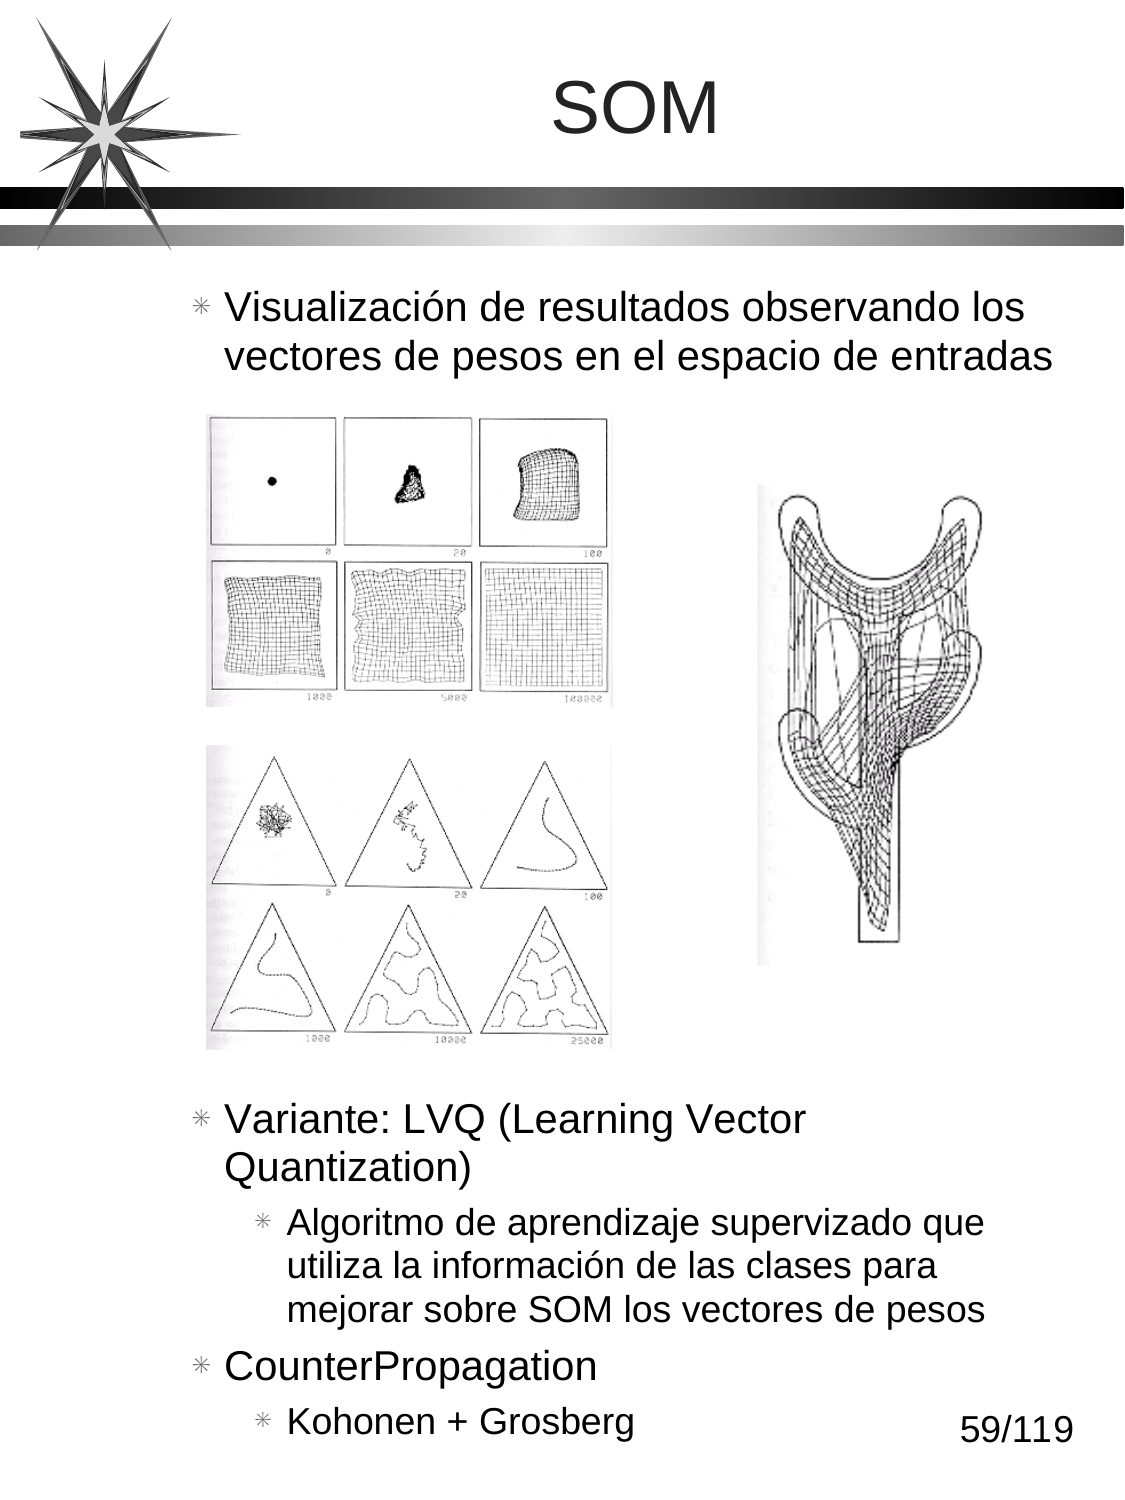

# SOM
Visualización de resultados observando los vectores de pesos en el espacio de entradas
Variante: LVQ (Learning Vector Quantization)
Algoritmo de aprendizaje supervizado que utiliza la información de las clases para mejorar sobre SOM los vectores de pesos
CounterPropagation
Kohonen + Grosberg